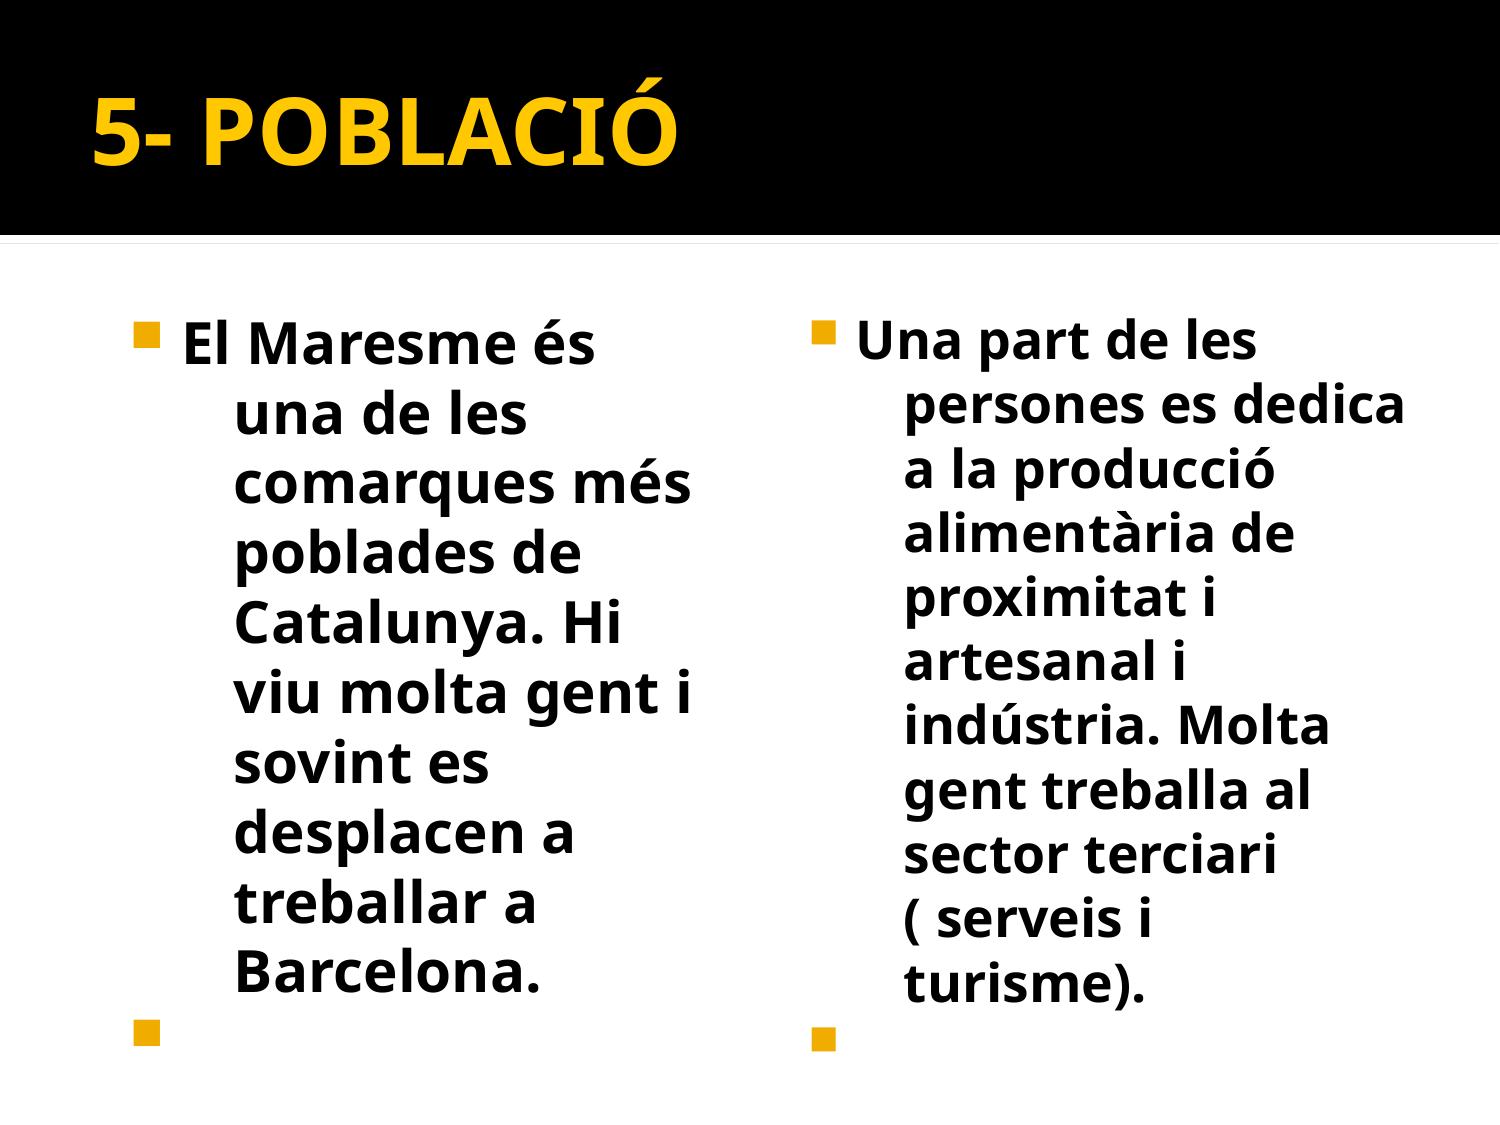

# 5- POBLACIÓ
El Maresme és una de les comarques més poblades de Catalunya. Hi viu molta gent i sovint es desplacen a treballar a Barcelona.
Una part de les persones es dedica a la producció alimentària de proximitat i artesanal i indústria. Molta gent treballa al sector terciari ( serveis i turisme).